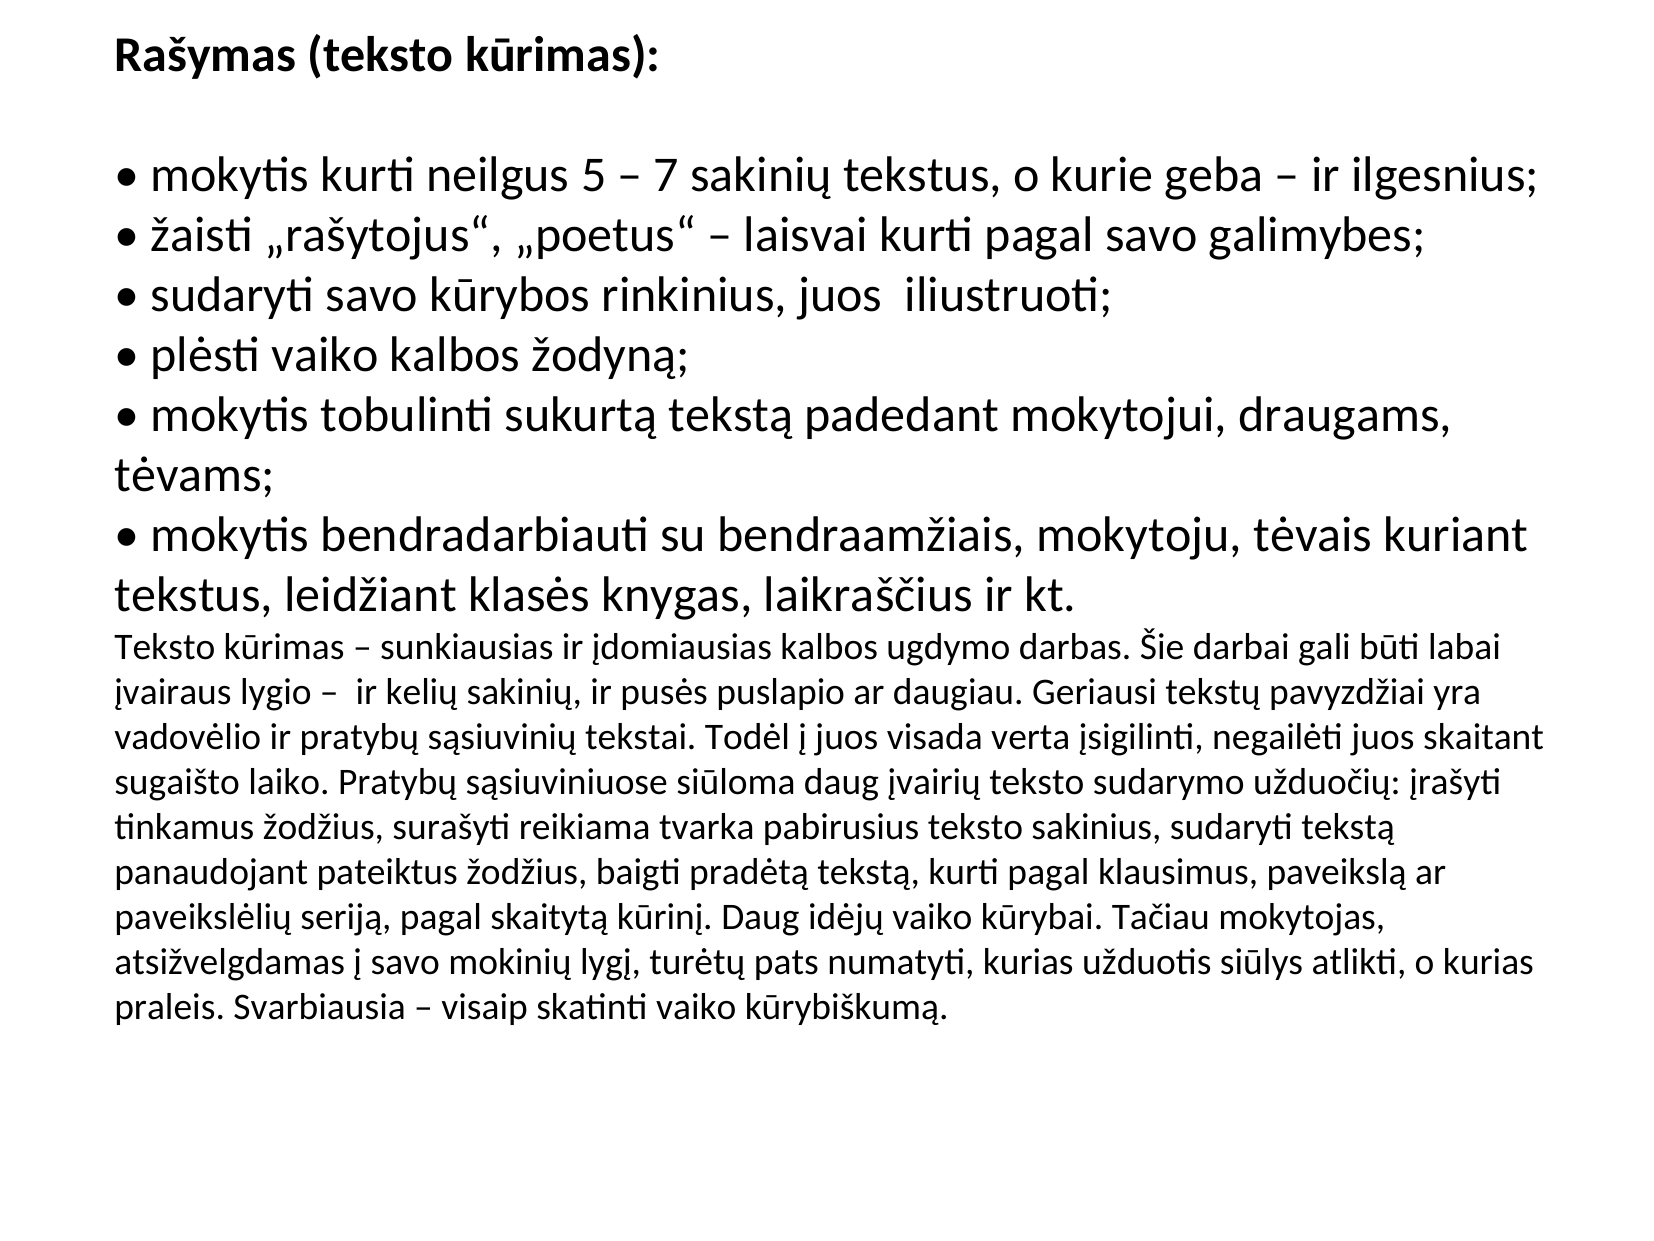

Rašymas (teksto kūrimas):
• mokytis kurti neilgus 5 – 7 sakinių tekstus, o kurie geba – ir ilgesnius;
• žaisti „rašytojus“, „poetus“ – laisvai kurti pagal savo galimybes;
• sudaryti savo kūrybos rinkinius, juos iliustruoti;
• plėsti vaiko kalbos žodyną;
• mokytis tobulinti sukurtą tekstą padedant mokytojui, draugams, tėvams;
• mokytis bendradarbiauti su bendraamžiais, mokytoju, tėvais kuriant tekstus, leidžiant klasės knygas, laikraščius ir kt.
Teksto kūrimas – sunkiausias ir įdomiausias kalbos ugdymo darbas. Šie darbai gali būti labai įvairaus lygio – ir kelių sakinių, ir pusės puslapio ar daugiau. Geriausi tekstų pavyzdžiai yra vadovėlio ir pratybų sąsiuvinių tekstai. Todėl į juos visada verta įsigilinti, negailėti juos skaitant sugaišto laiko. Pratybų sąsiuviniuose siūloma daug įvairių teksto sudarymo užduočių: įrašyti tinkamus žodžius, surašyti reikiama tvarka pabirusius teksto sakinius, sudaryti tekstą panaudojant pateiktus žodžius, baigti pradėtą tekstą, kurti pagal klausimus, paveikslą ar paveikslėlių seriją, pagal skaitytą kūrinį. Daug idėjų vaiko kūrybai. Tačiau mokytojas, atsižvelgdamas į savo mokinių lygį, turėtų pats numatyti, kurias užduotis siūlys atlikti, o kurias praleis. Svarbiausia – visaip skatinti vaiko kūrybiškumą.